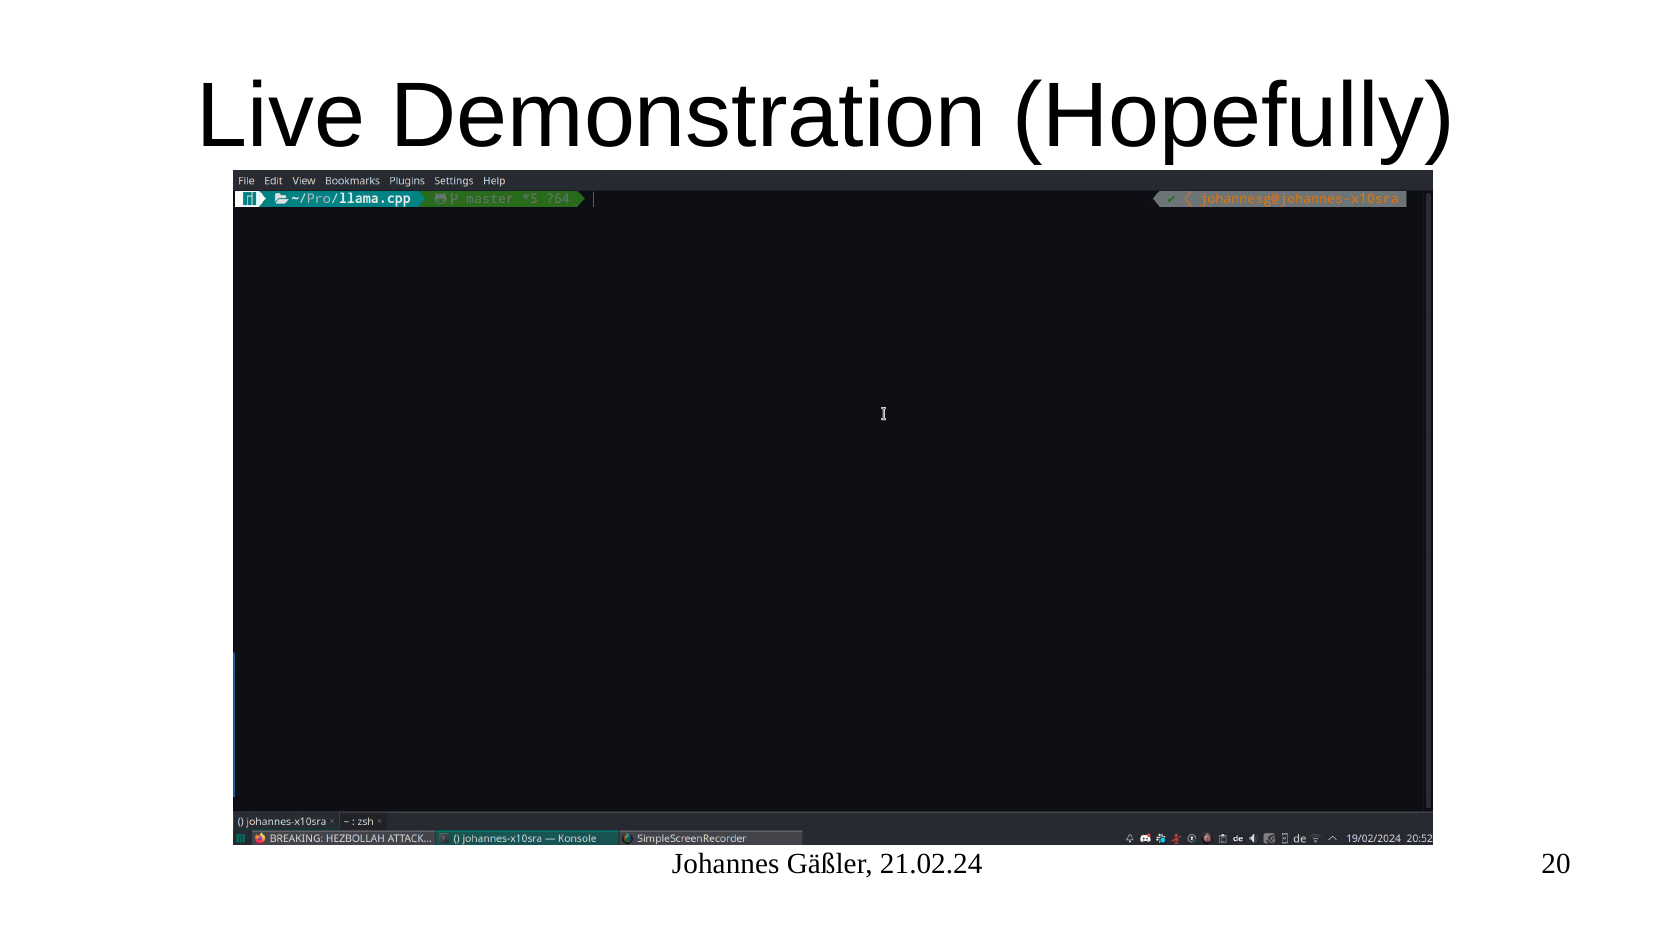

# Live Demonstration (Hopefully)
Johannes Gäßler, 21.02.24
20